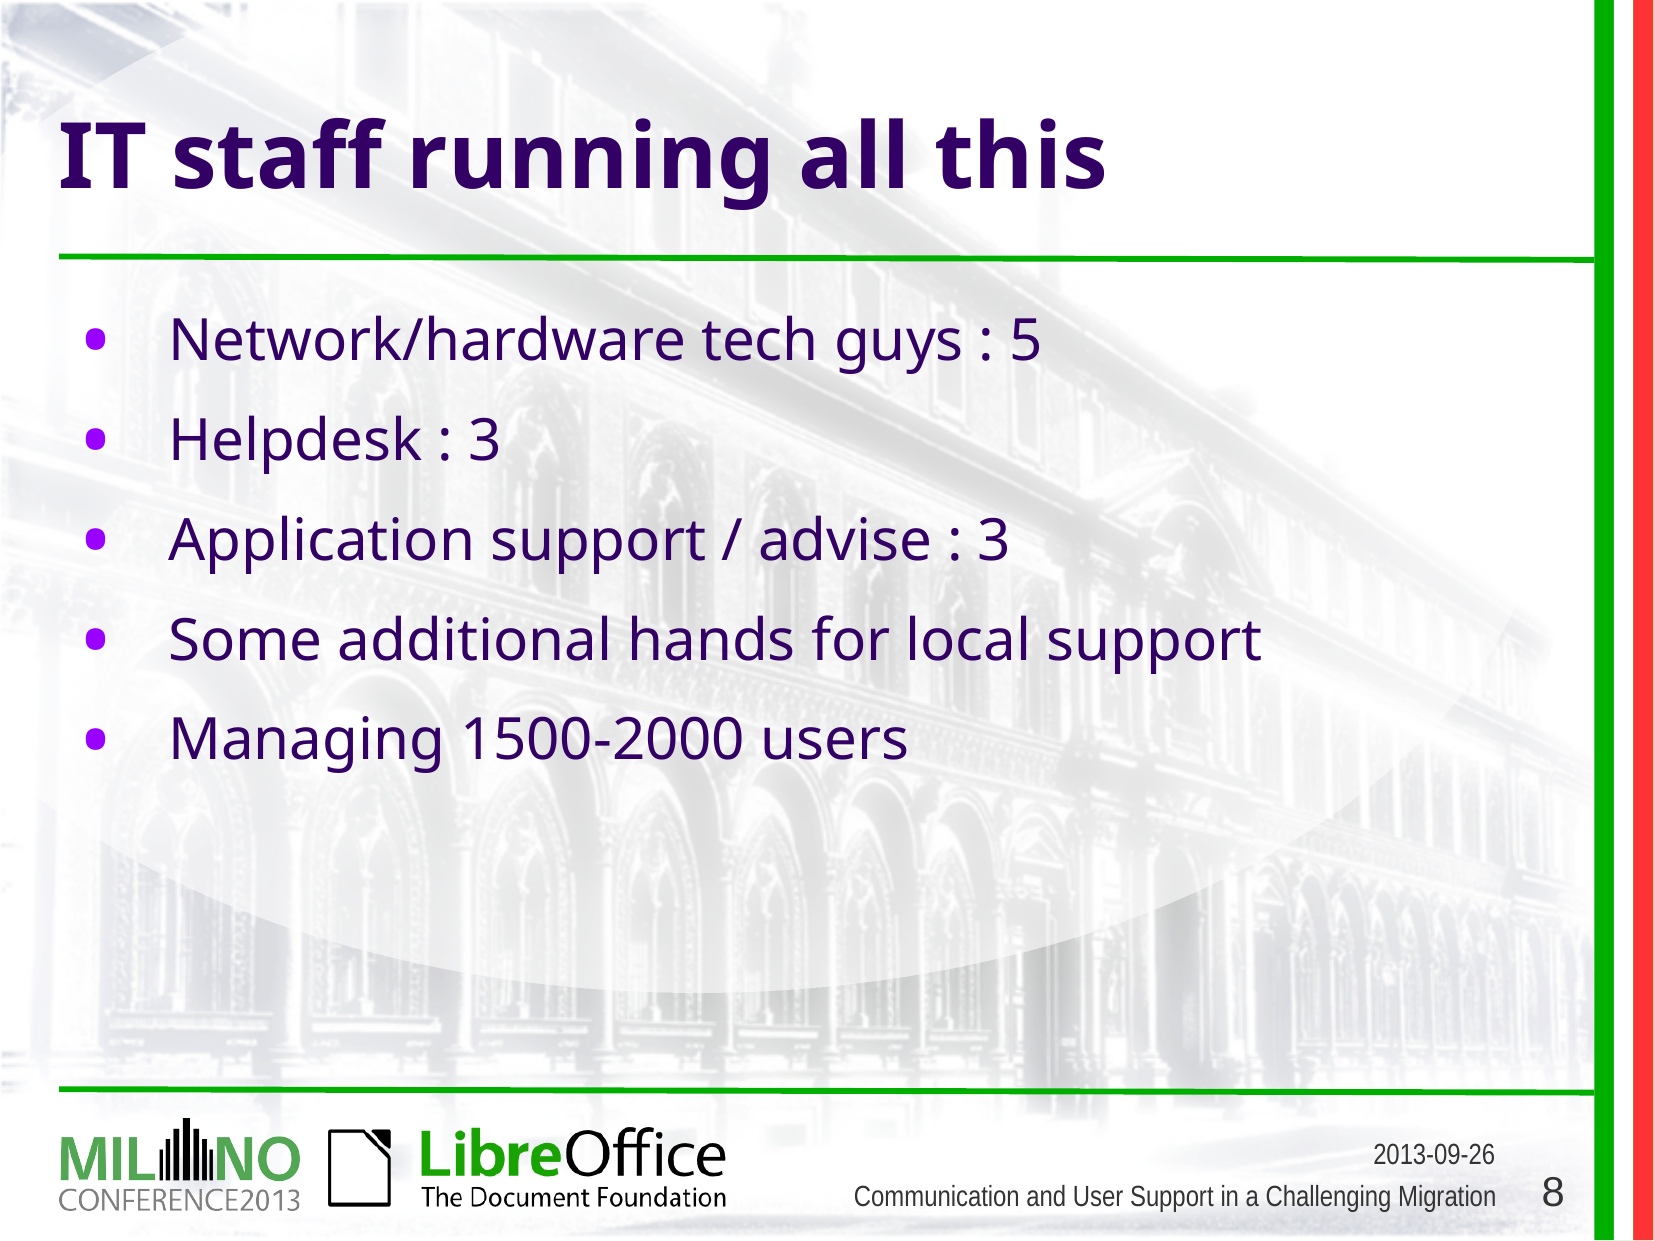

# IT staff running all this
Network/hardware tech guys : 5
Helpdesk : 3
Application support / advise : 3
Some additional hands for local support
Managing 1500-2000 users
2013-09-26
8
Communication and User Support in a Challenging Migration